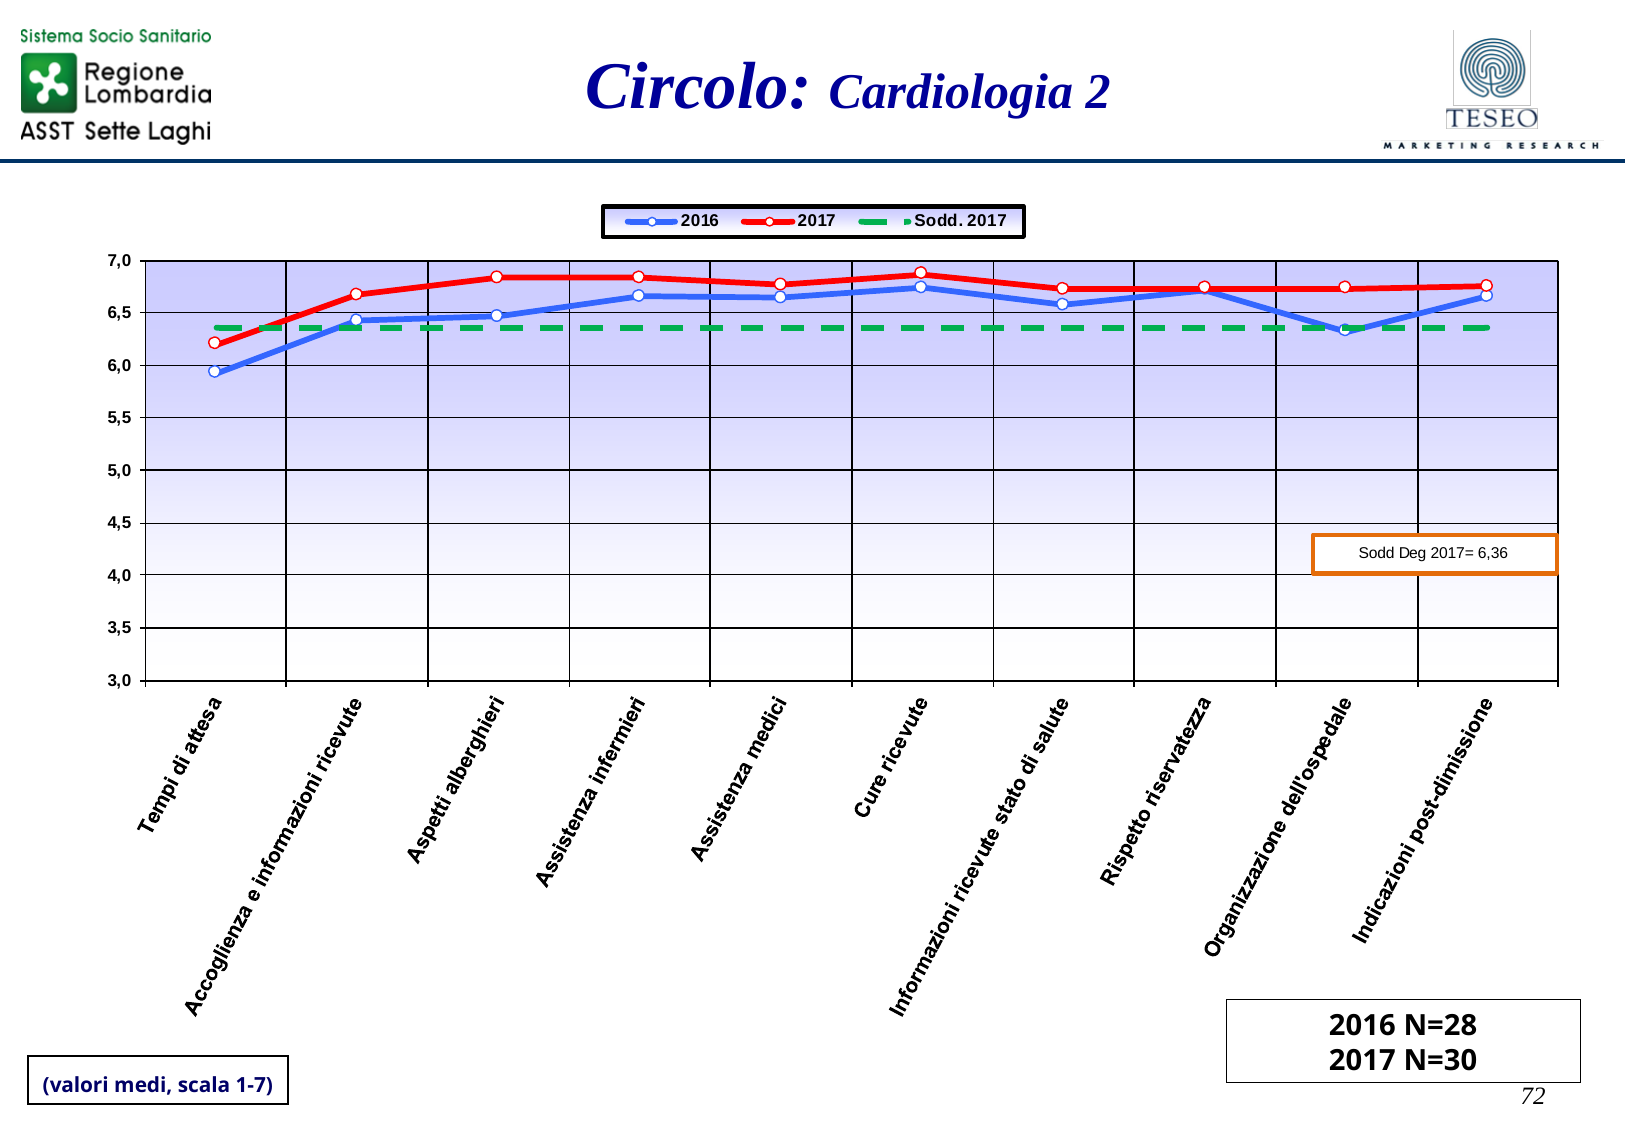

Circolo: Cardiologia 2
2016 N=28
2017 N=30
(valori medi, scala 1-7)